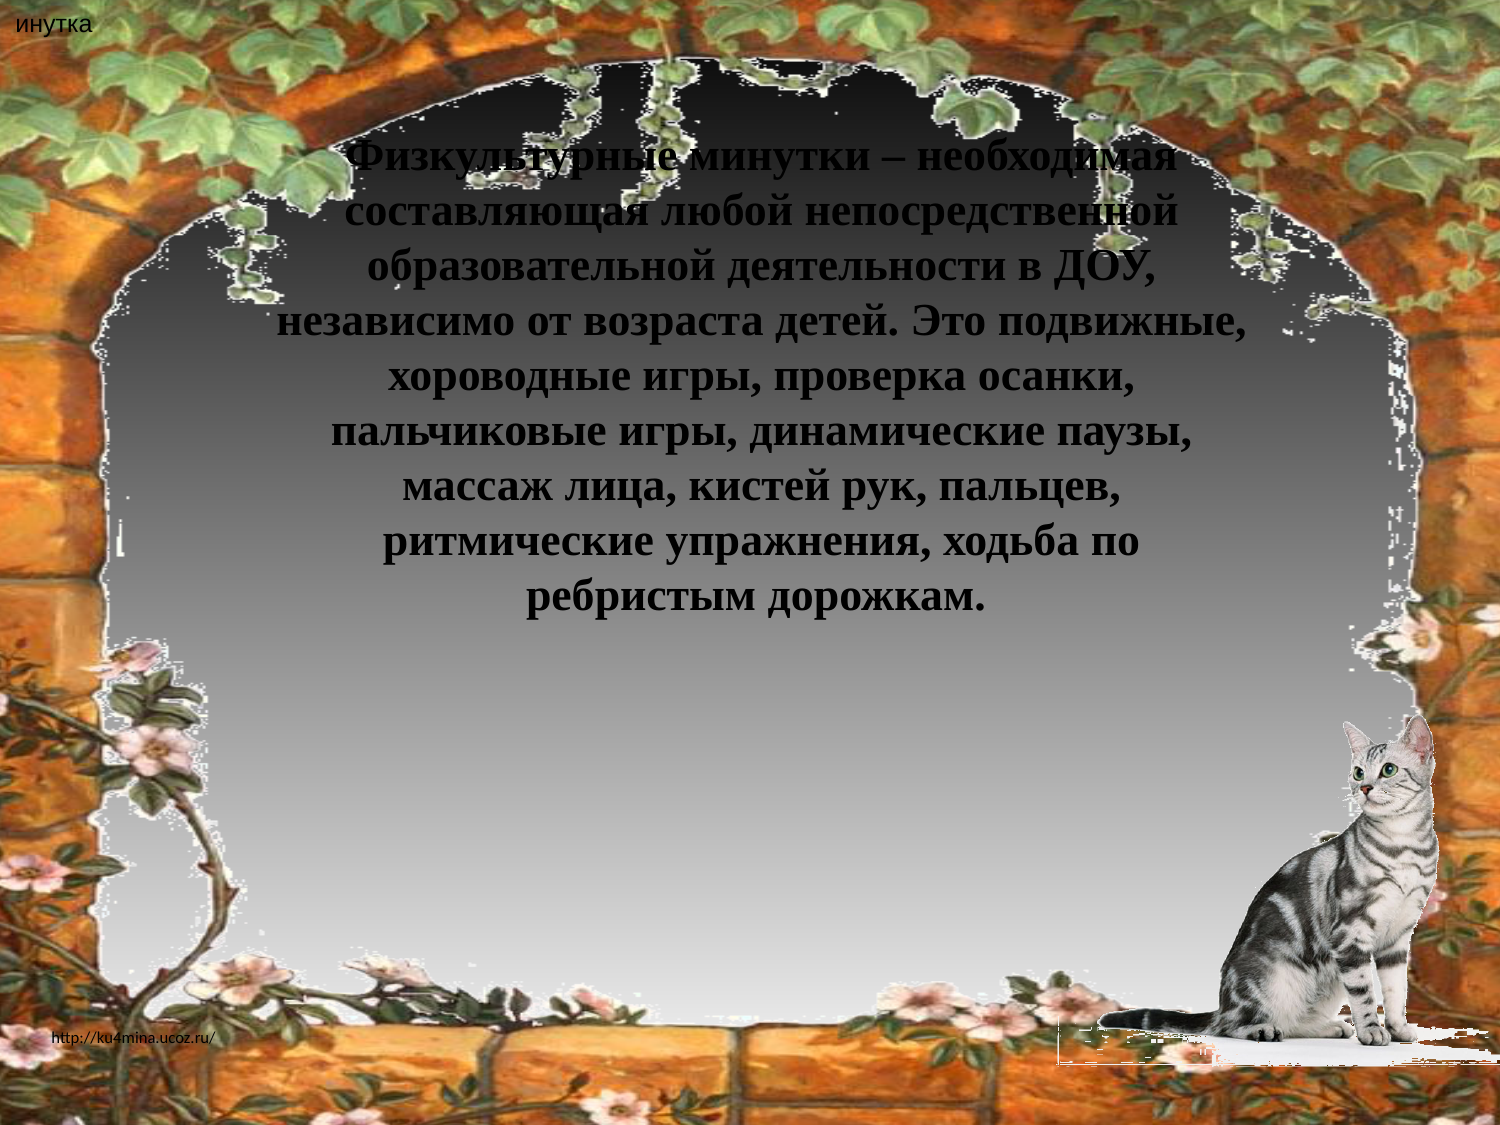

инутка
# Физкультурные минутки – необходимая составляющая любой непосредственной образовательной деятельности в ДОУ, независимо от возраста детей. Это подвижные, хороводные игры, проверка осанки, пальчиковые игры, динамические паузы, массаж лица, кистей рук, пальцев, ритмические упражнения, ходьба по ребристым дорожкам.